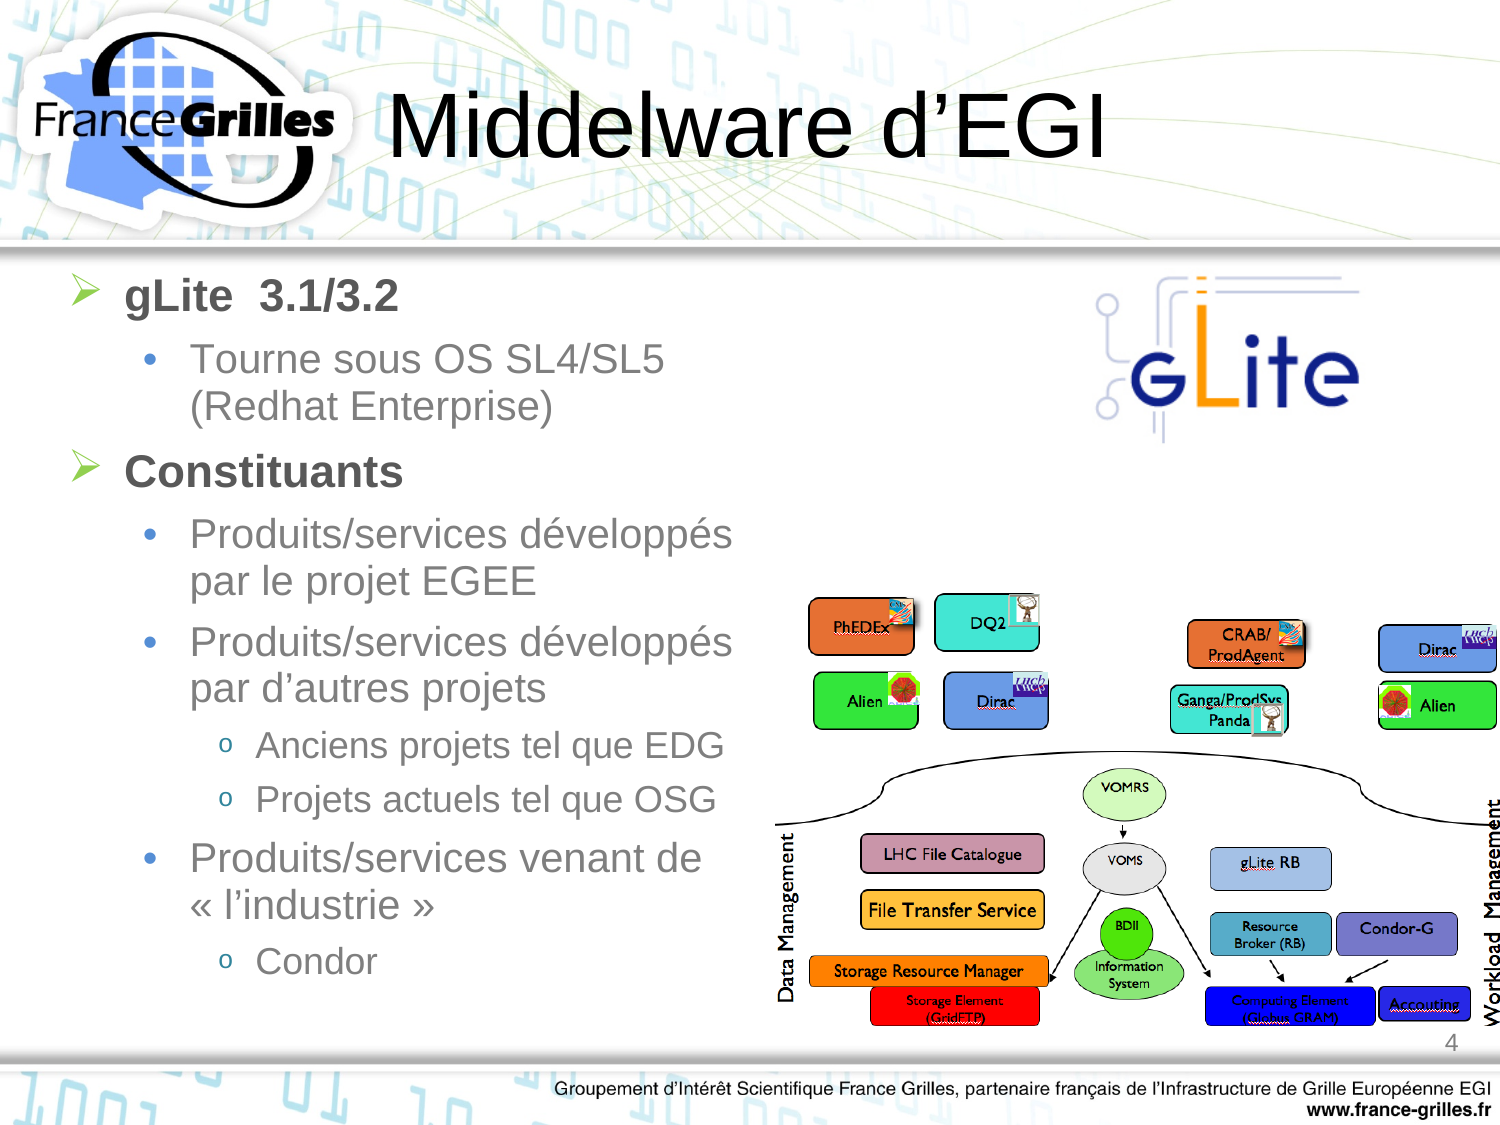

# Middelware d’EGI
gLite 3.1/3.2
Tourne sous OS SL4/SL5 (Redhat Enterprise)
Constituants
Produits/services développés par le projet EGEE
Produits/services développés par d’autres projets
Anciens projets tel que EDG
Projets actuels tel que OSG
Produits/services venant de « l’industrie »
Condor
4